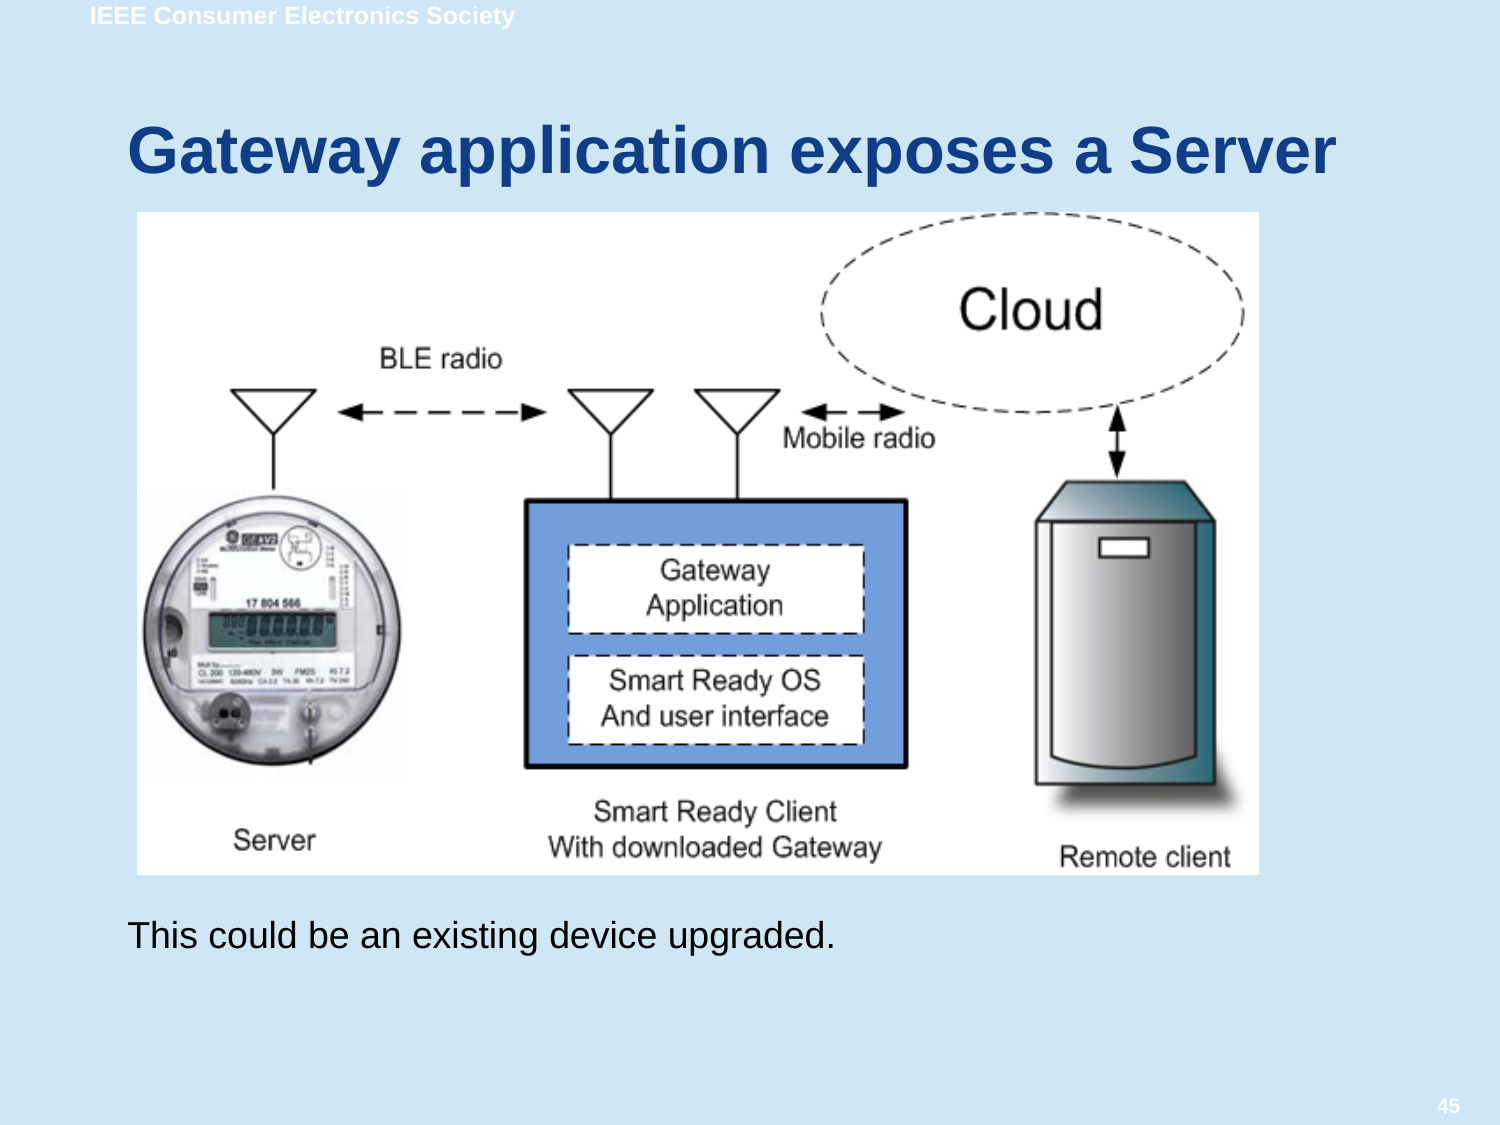

# Gateway application exposes a Server
This could be an existing device upgraded.